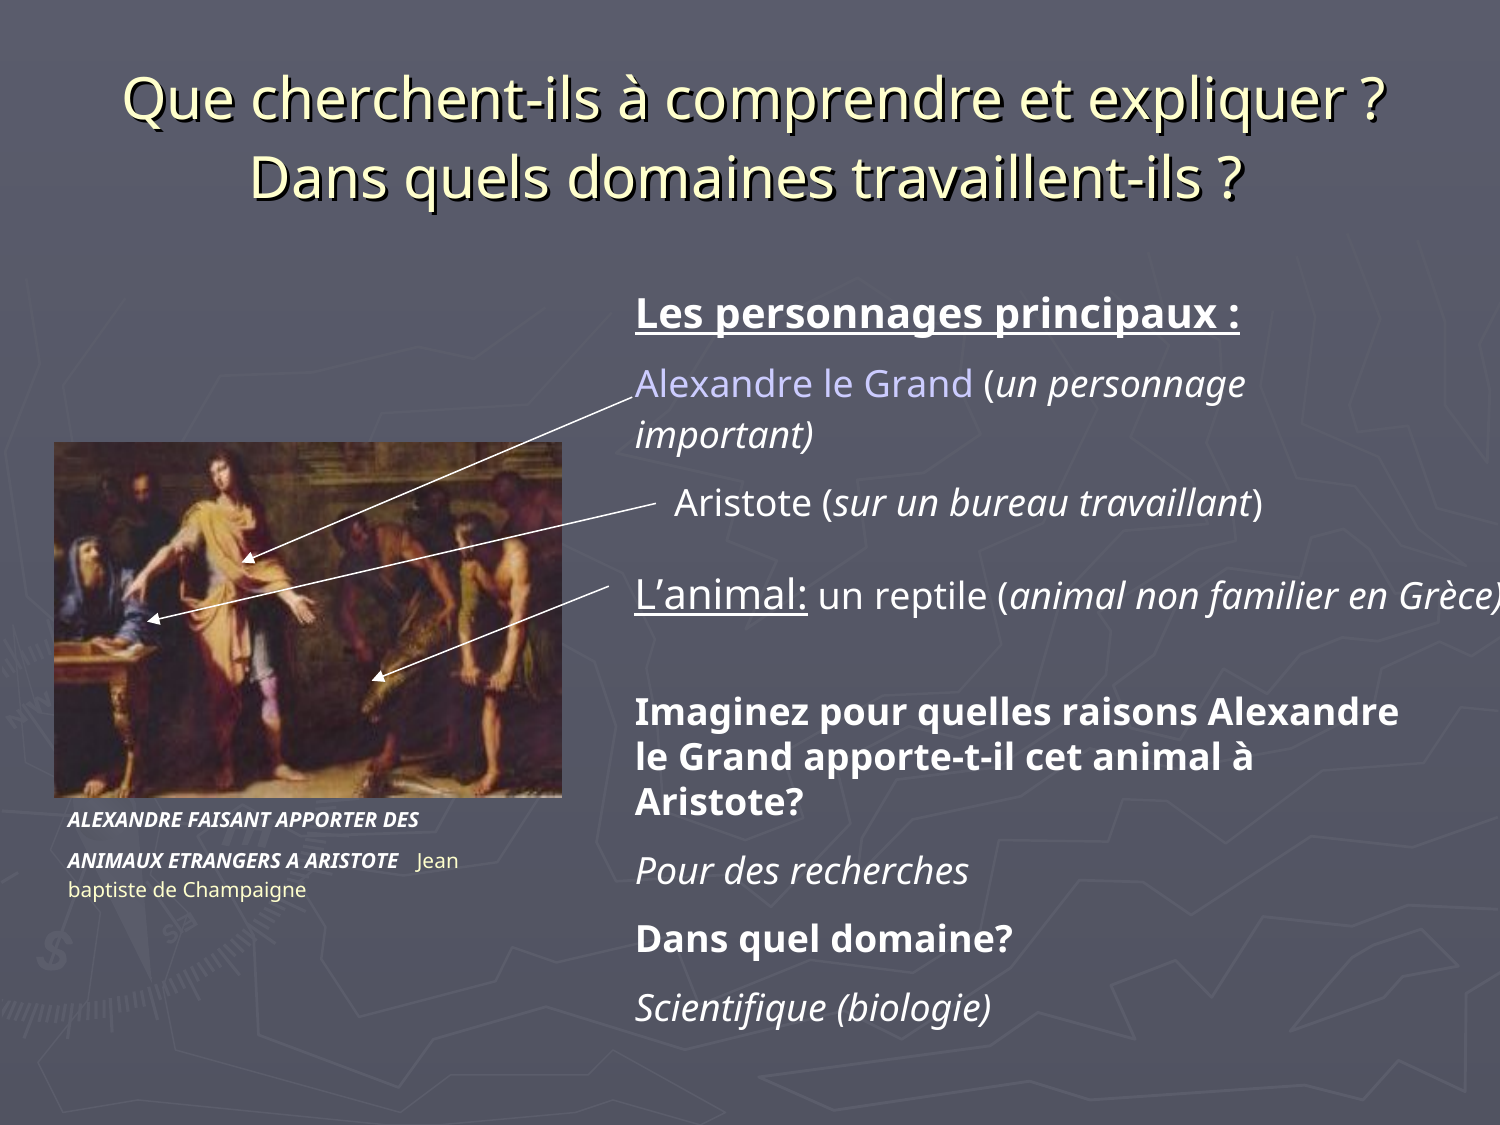

# Que cherchent-ils à comprendre et expliquer ? Dans quels domaines travaillent-ils ?
Les personnages principaux :
Alexandre le Grand (un personnage important)
 Aristote (sur un bureau travaillant)
L’animal: un reptile (animal non familier en Grèce)
Imaginez pour quelles raisons Alexandre le Grand apporte-t-il cet animal à Aristote?
Pour des recherches
Dans quel domaine?
Scientifique (biologie)
ALEXANDRE FAISANT APPORTER DES ANIMAUX ETRANGERS A ARISTOTE Jean baptiste de Champaigne